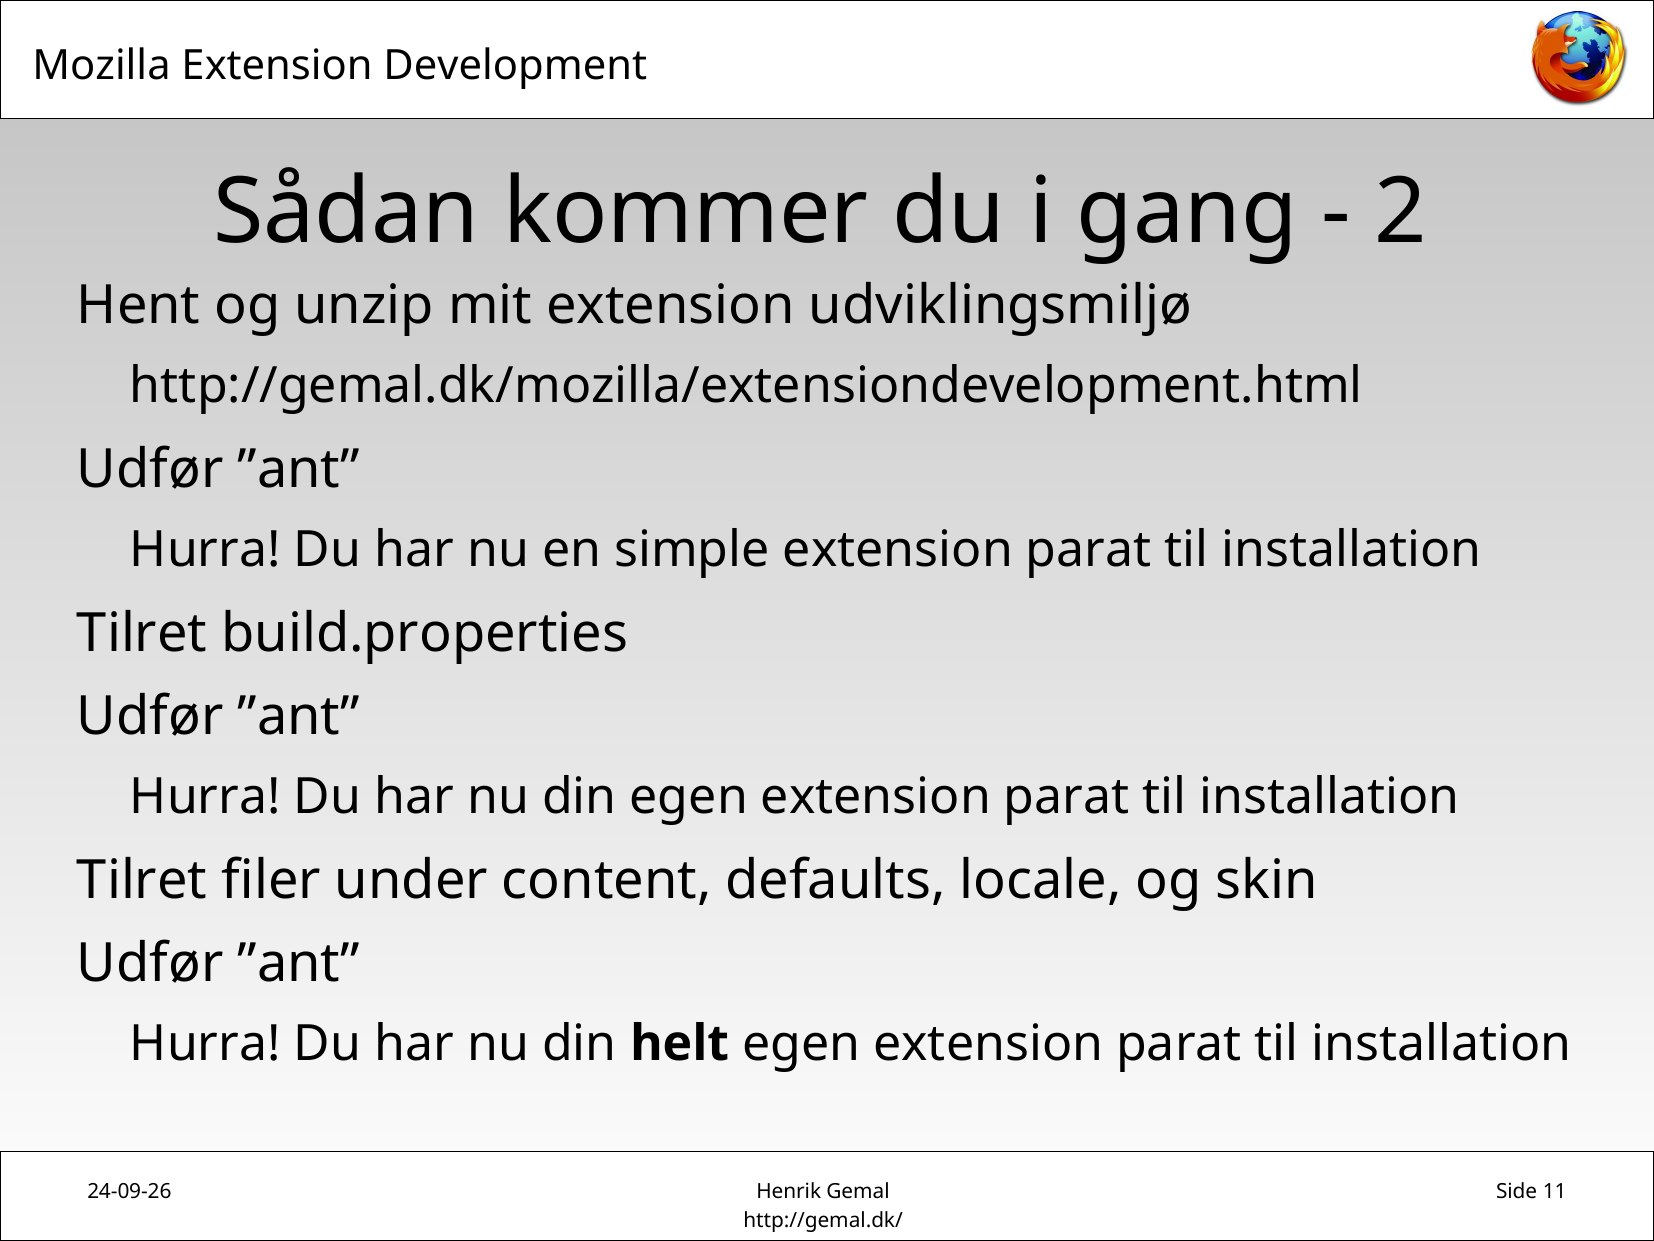

# Sådan kommer du i gang - 2
Hent og unzip mit extension udviklingsmiljø
http://gemal.dk/mozilla/extensiondevelopment.html
Udfør ”ant”
Hurra! Du har nu en simple extension parat til installation
Tilret build.properties
Udfør ”ant”
Hurra! Du har nu din egen extension parat til installation
Tilret filer under content, defaults, locale, og skin
Udfør ”ant”
Hurra! Du har nu din helt egen extension parat til installation
11